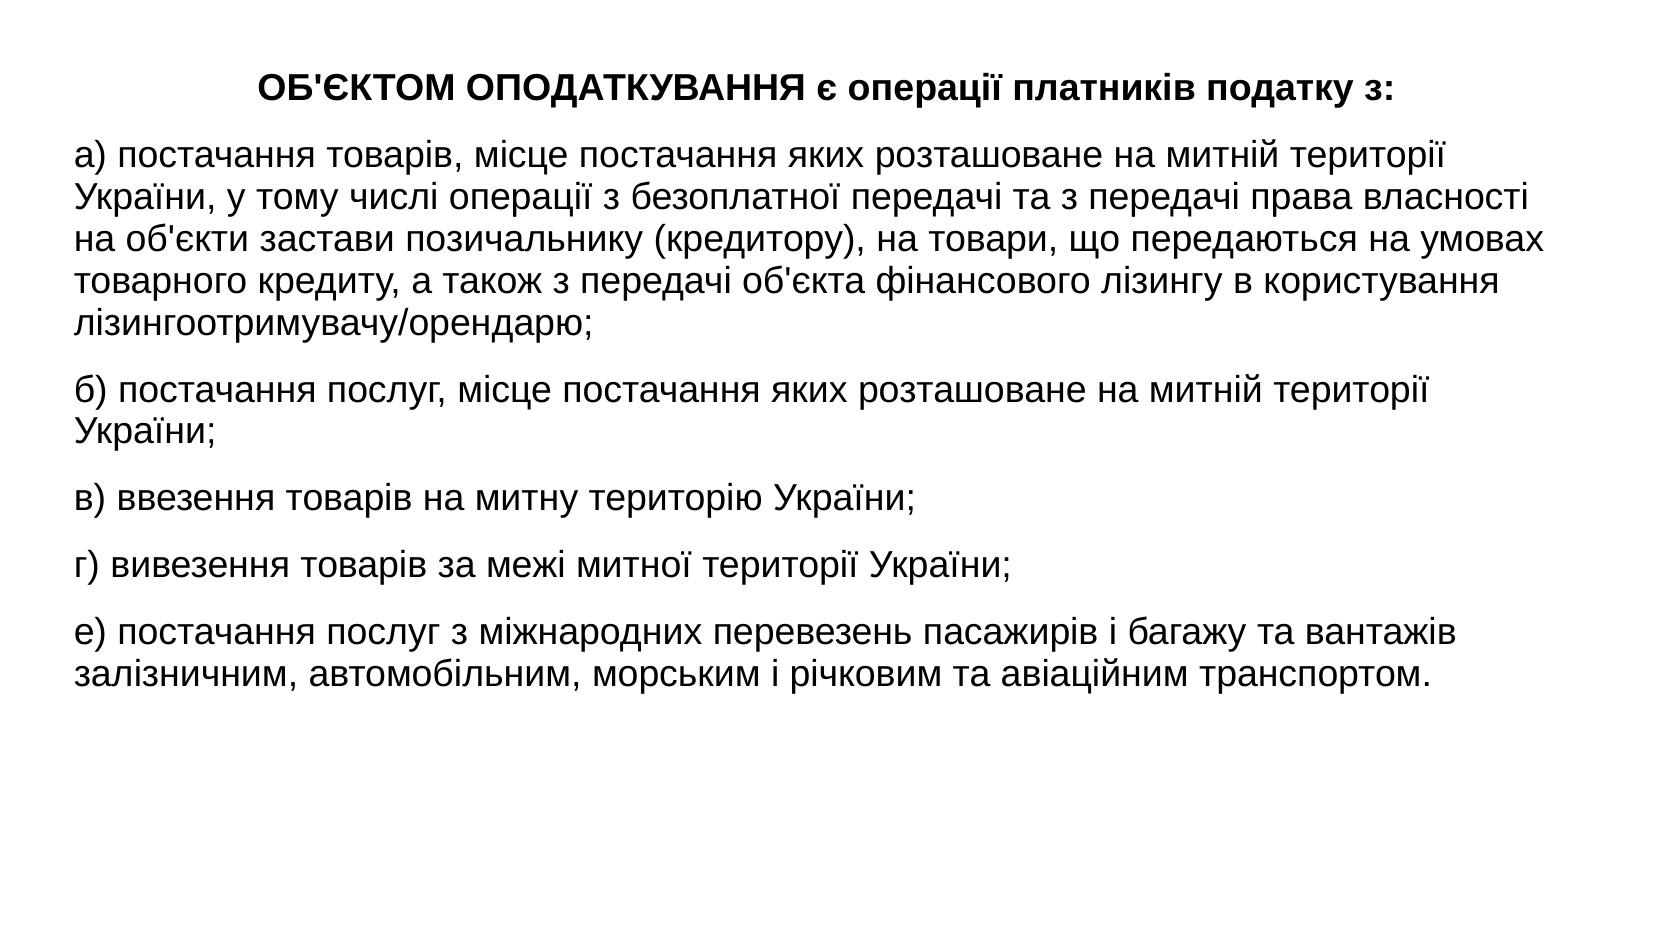

ОБ'ЄКТОМ ОПОДАТКУВАННЯ є операції платників податку з:
а) постачання товарів, місце постачання яких розташоване на митній території України, у тому числі операції з безоплатної передачі та з передачі права власності на об'єкти застави позичальнику (кредитору), на товари, що передаються на умовах товарного кредиту, а також з передачі об'єкта фінансового лізингу в користування лізингоотримувачу/орендарю;
б) постачання послуг, місце постачання яких розташоване на митній території України;
в) ввезення товарів на митну територію України;
г) вивезення товарів за межі митної території України;
е) постачання послуг з міжнародних перевезень пасажирів і багажу та вантажів залізничним, автомобільним, морським і річковим та авіаційним транспортом.